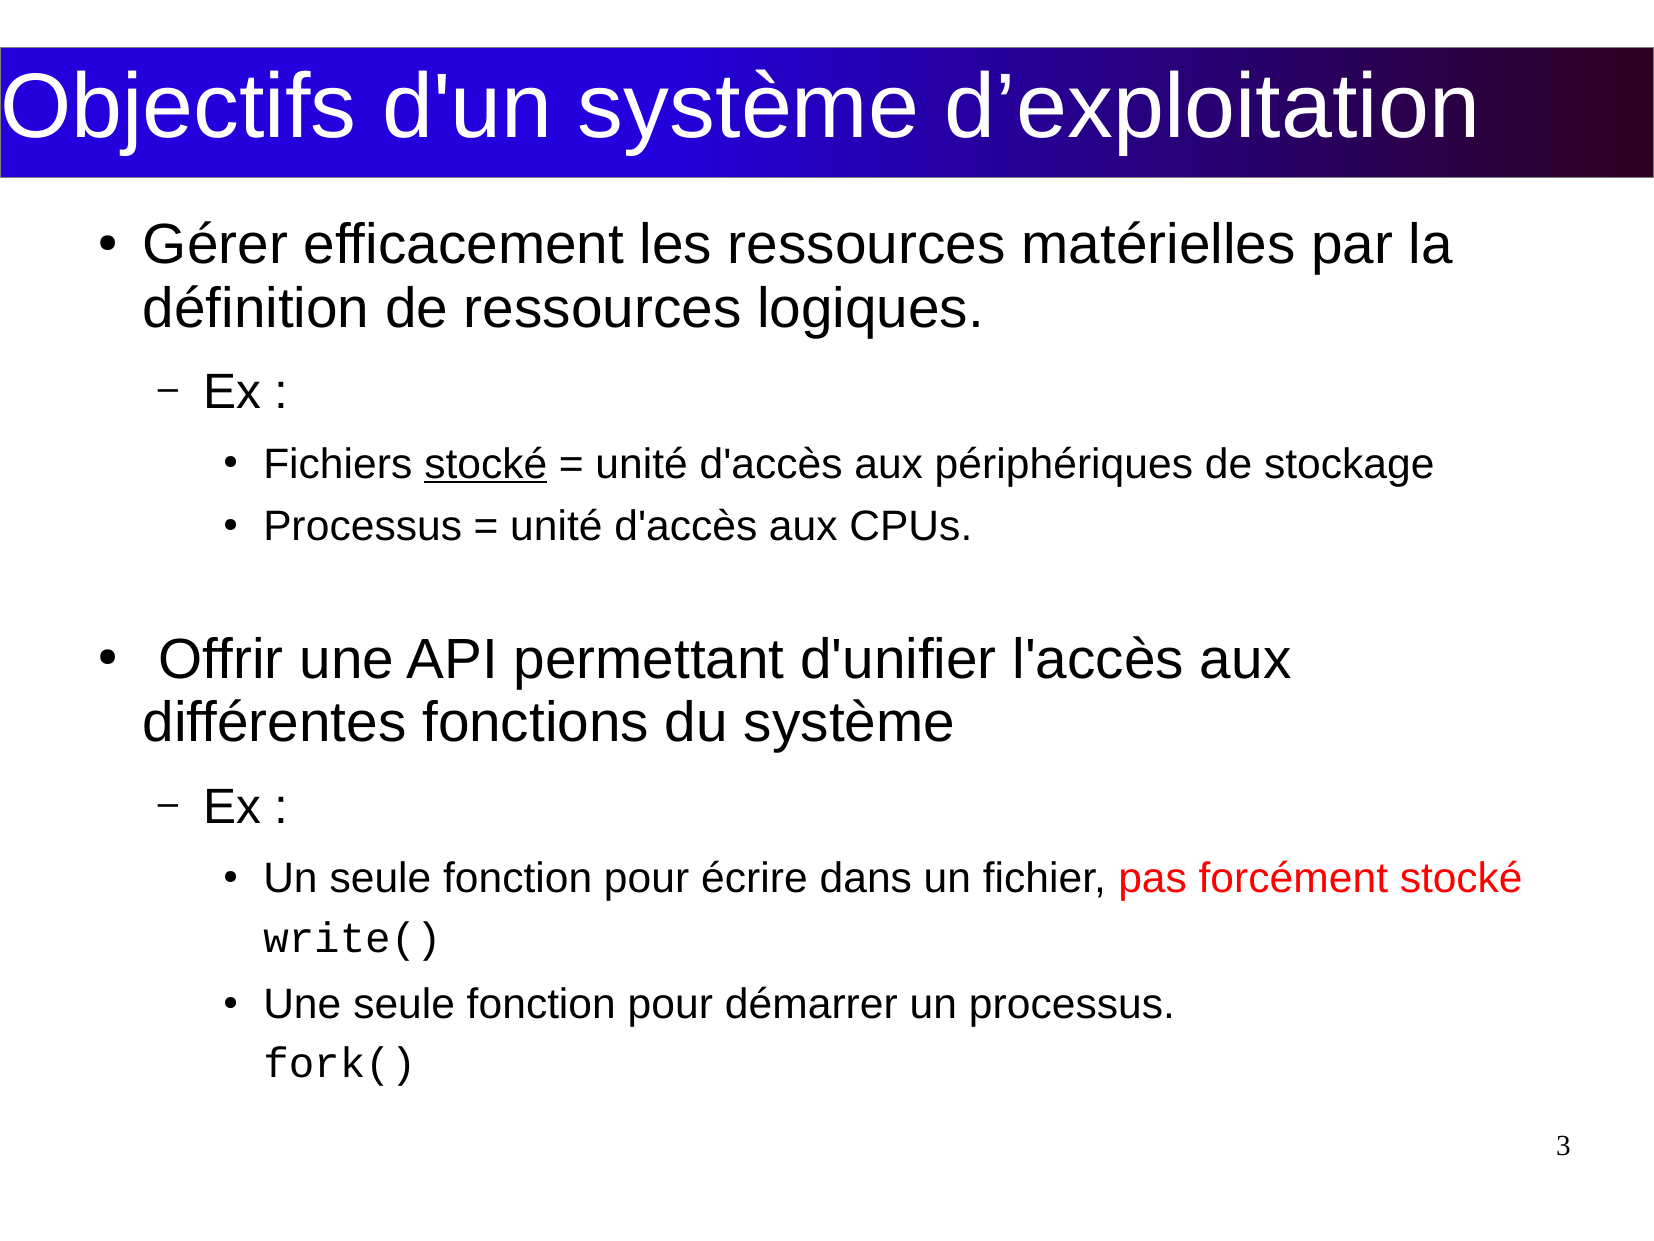

# Objectifs d'un système d’exploitation
Gérer efficacement les ressources matérielles par la définition de ressources logiques.
Ex :
Fichiers stocké = unité d'accès aux périphériques de stockage
Processus = unité d'accès aux CPUs.
 Offrir une API permettant d'unifier l'accès aux différentes fonctions du système
Ex :
Un seule fonction pour écrire dans un fichier, pas forcément stocké
write()
Une seule fonction pour démarrer un processus.
fork()
3